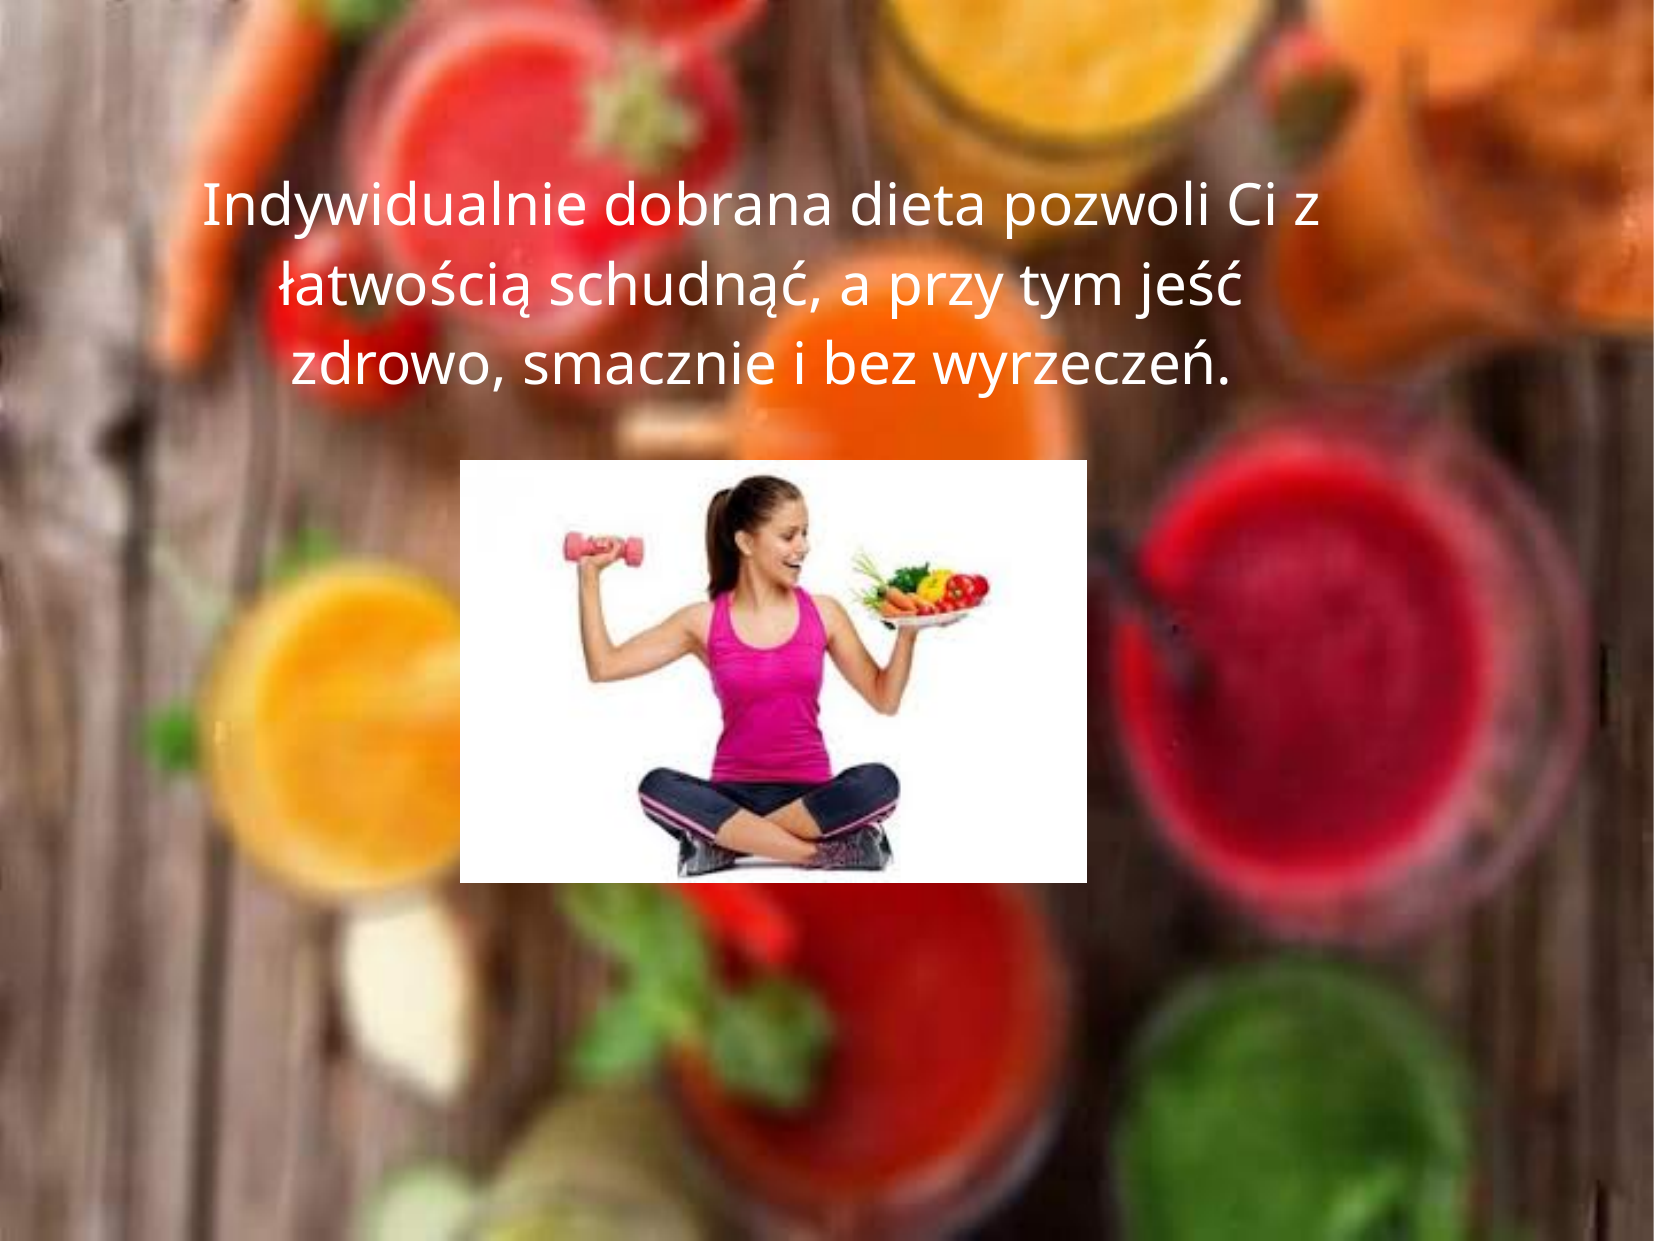

Indywidualnie dobrana dieta pozwoli Ci z łatwością schudnąć, a przy tym jeść zdrowo, smacznie i bez wyrzeczeń.
#